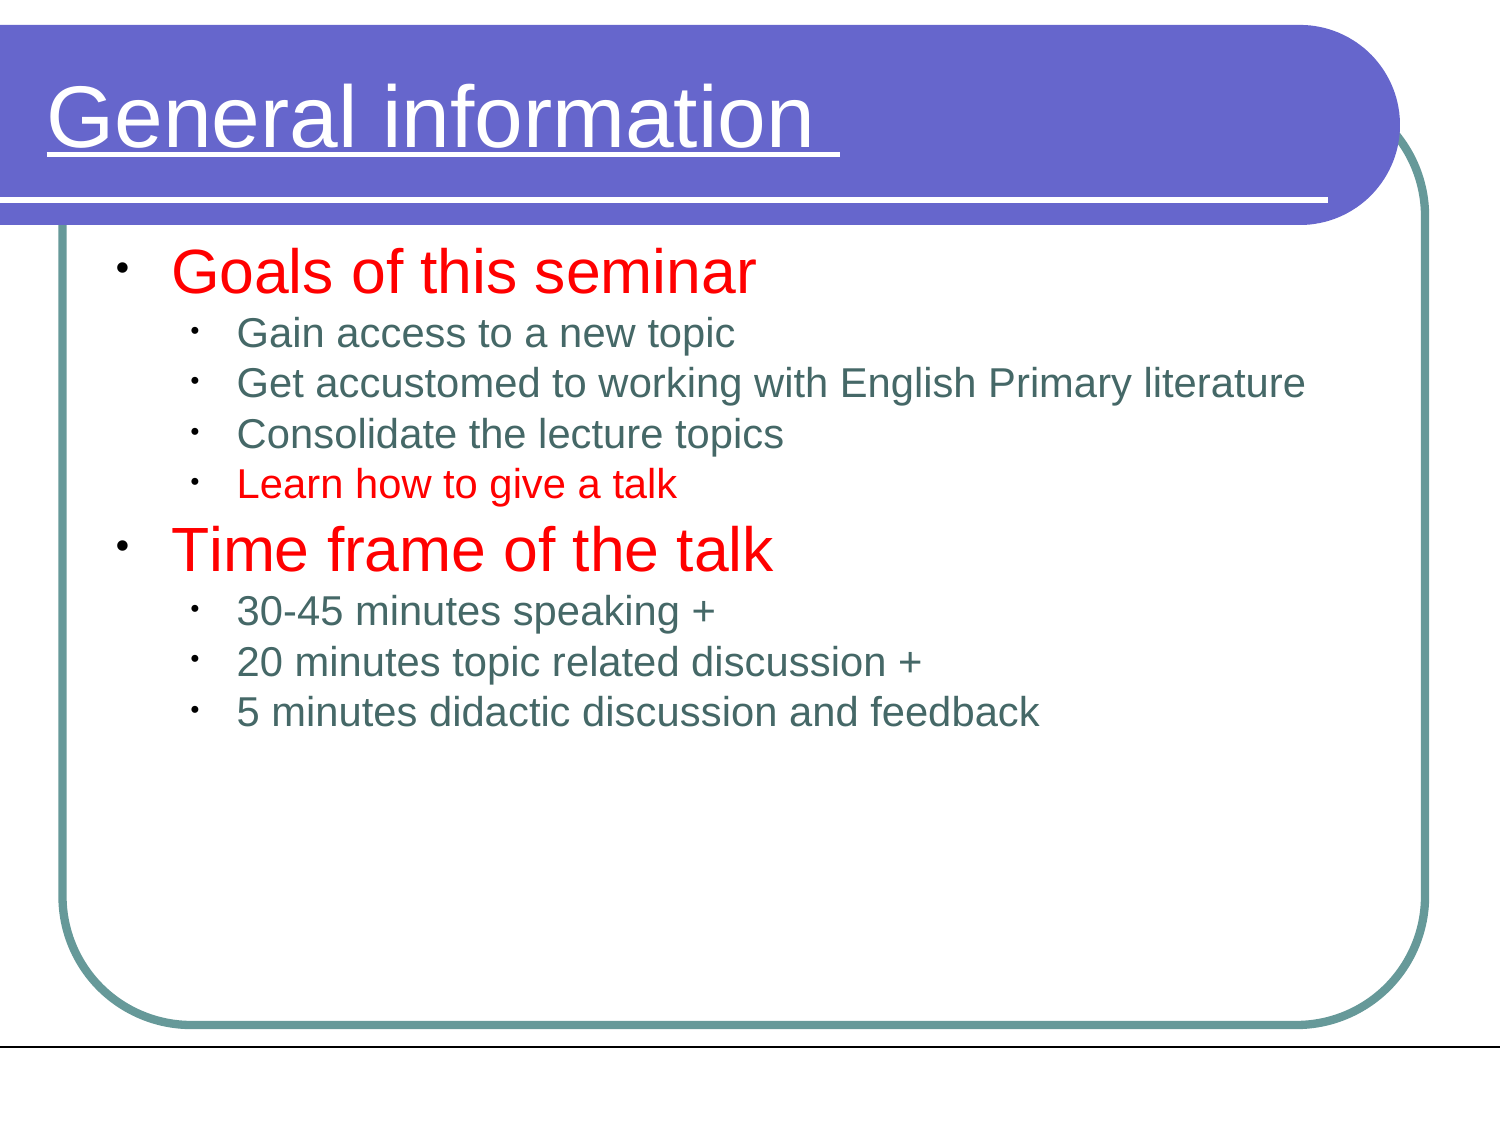

# General information
Goals of this seminar
Gain access to a new topic
Get accustomed to working with English Primary literature
Consolidate the lecture topics
Learn how to give a talk
Time frame of the talk
30-45 minutes speaking +
20 minutes topic related discussion +
5 minutes didactic discussion and feedback